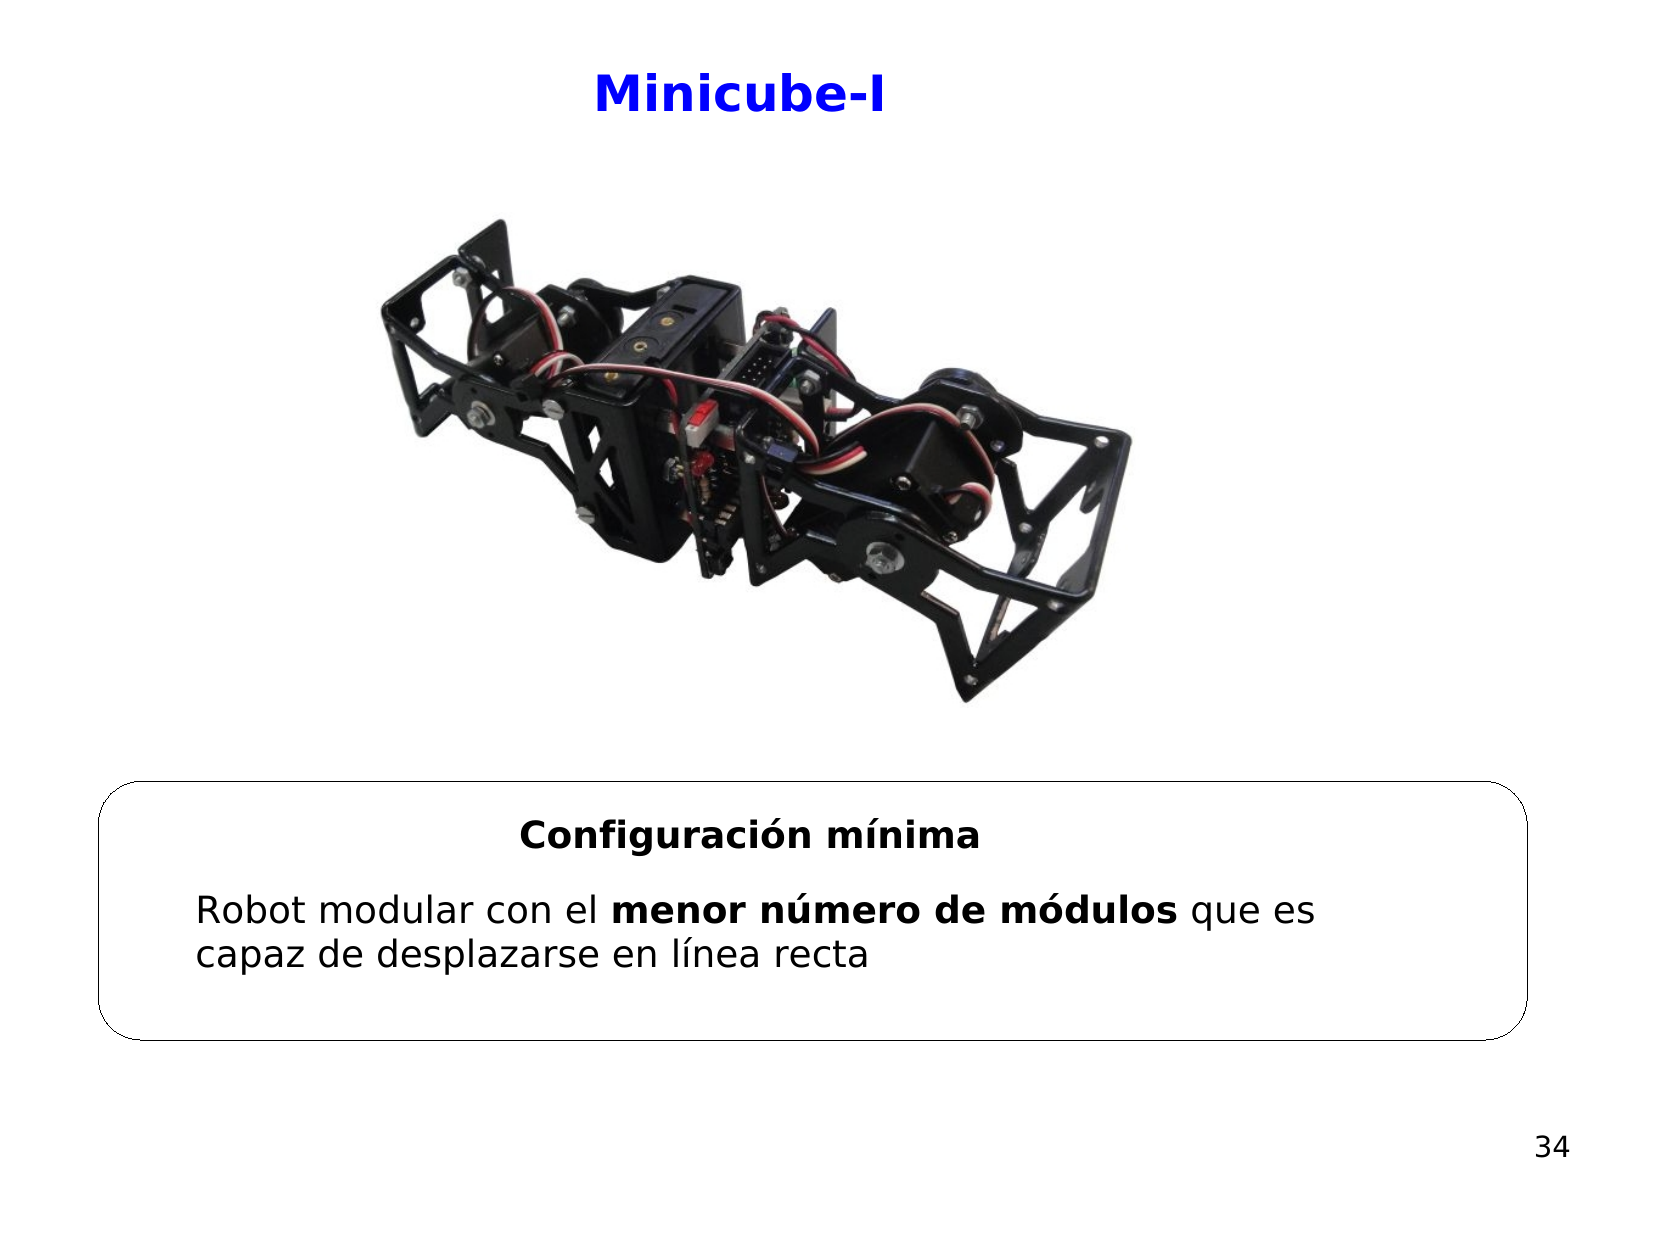

Minicube-I
Configuración mínima
Robot modular con el menor número de módulos que es capaz de desplazarse en línea recta
34